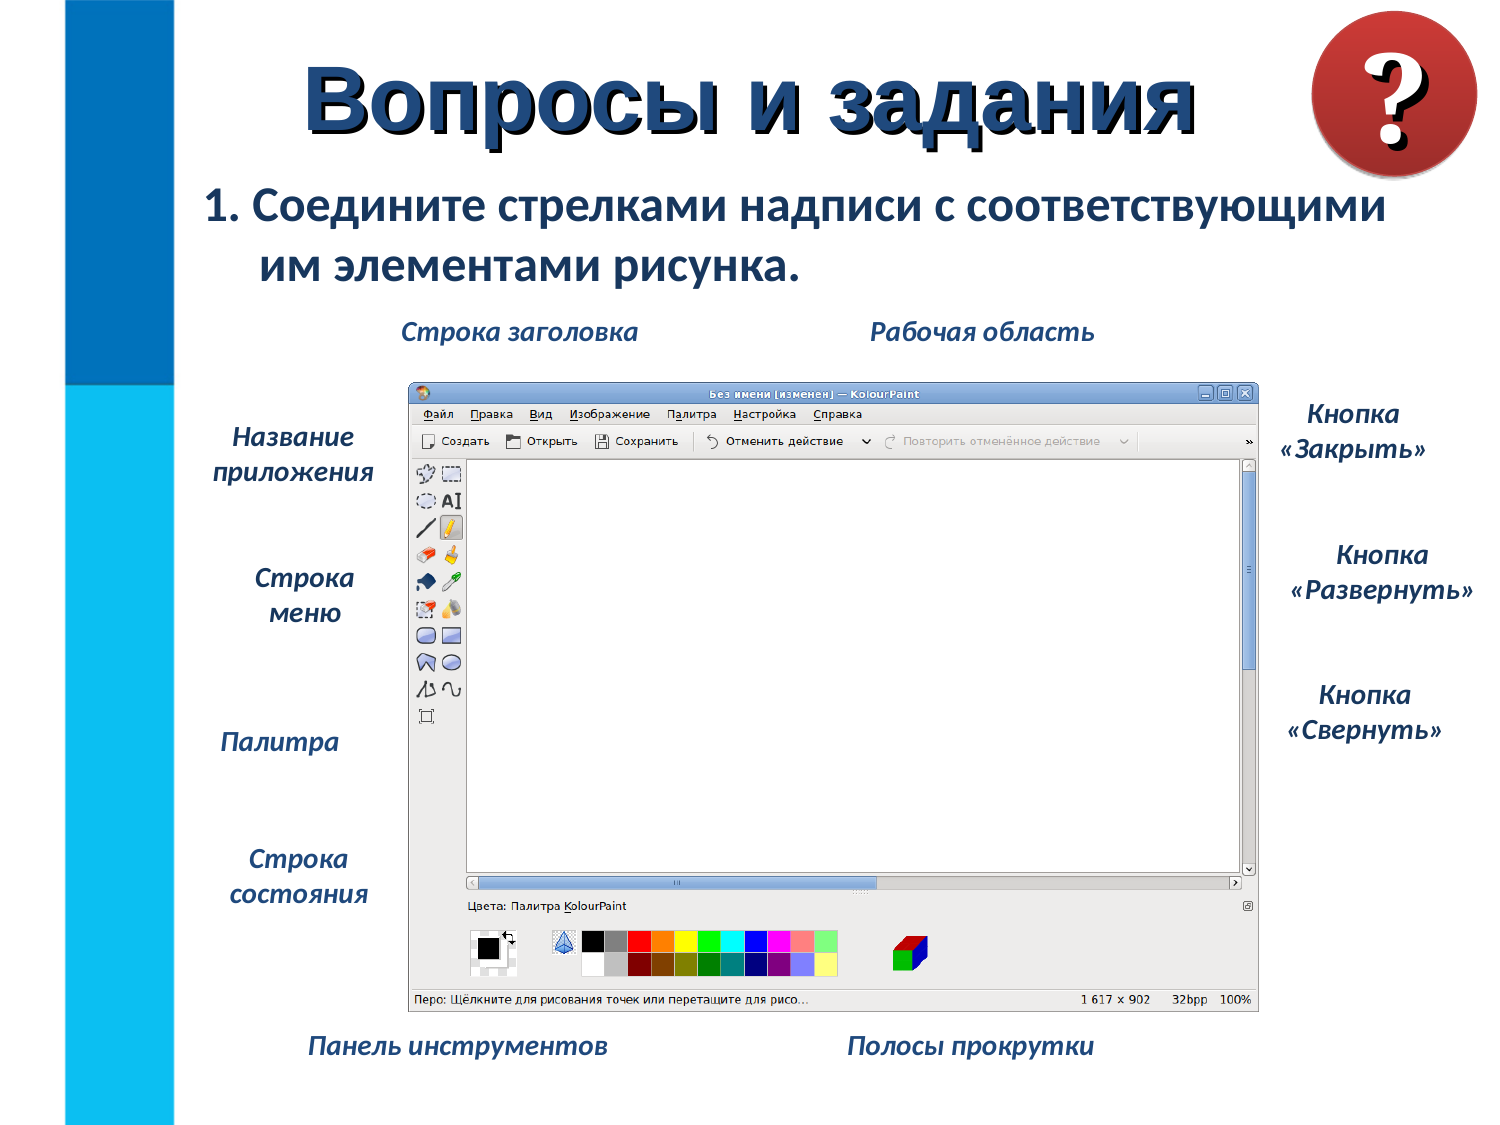

Вопросы и задания
?
# 1. Соедините стрелками надписи с соответствующими им элементами рисунка.
Строка заголовка
Рабочая область
Кнопка
«Закрыть»
Название приложения
Кнопка
«Развернуть»
Строка
меню
Кнопка
«Свернуть»
Палитра
Строка состояния
Панель инструментов
Полосы прокрутки